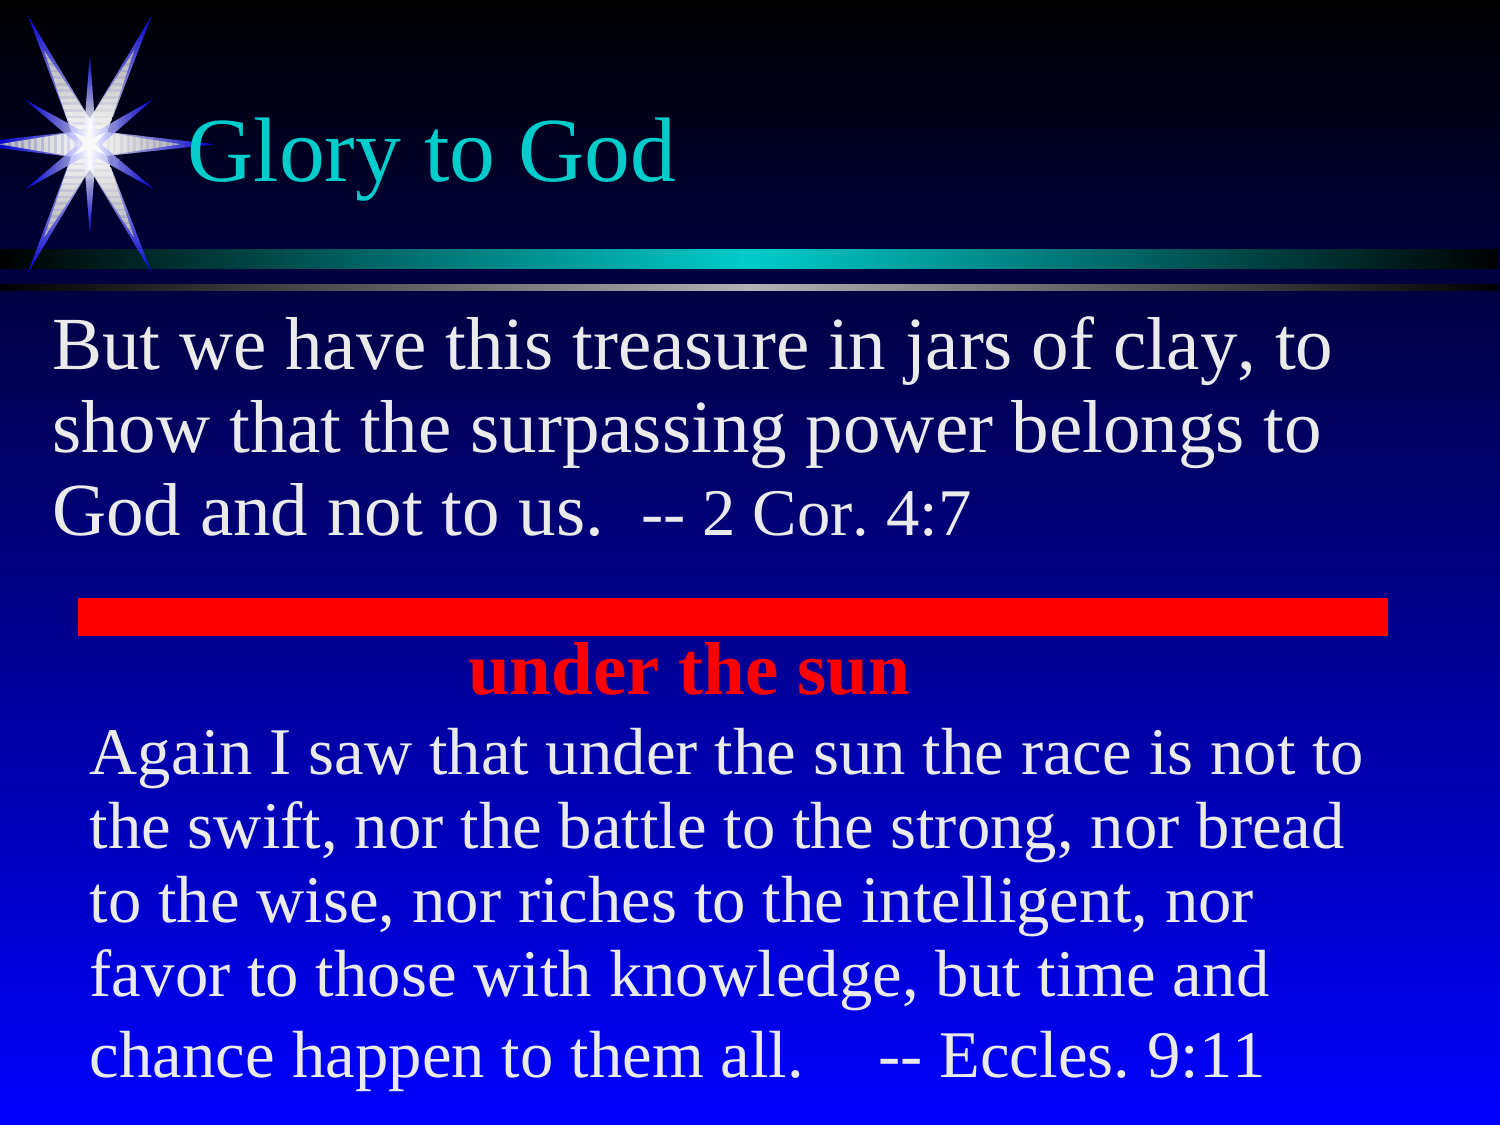

# Glory to God
But we have this treasure in jars of clay, to show that the surpassing power belongs to God and not to us. -- 2 Cor. 4:7
under the sun
Again I saw that under the sun the race is not to the swift, nor the battle to the strong, nor bread to the wise, nor riches to the intelligent, nor favor to those with knowledge, but time and chance happen to them all. -- Eccles. 9:11